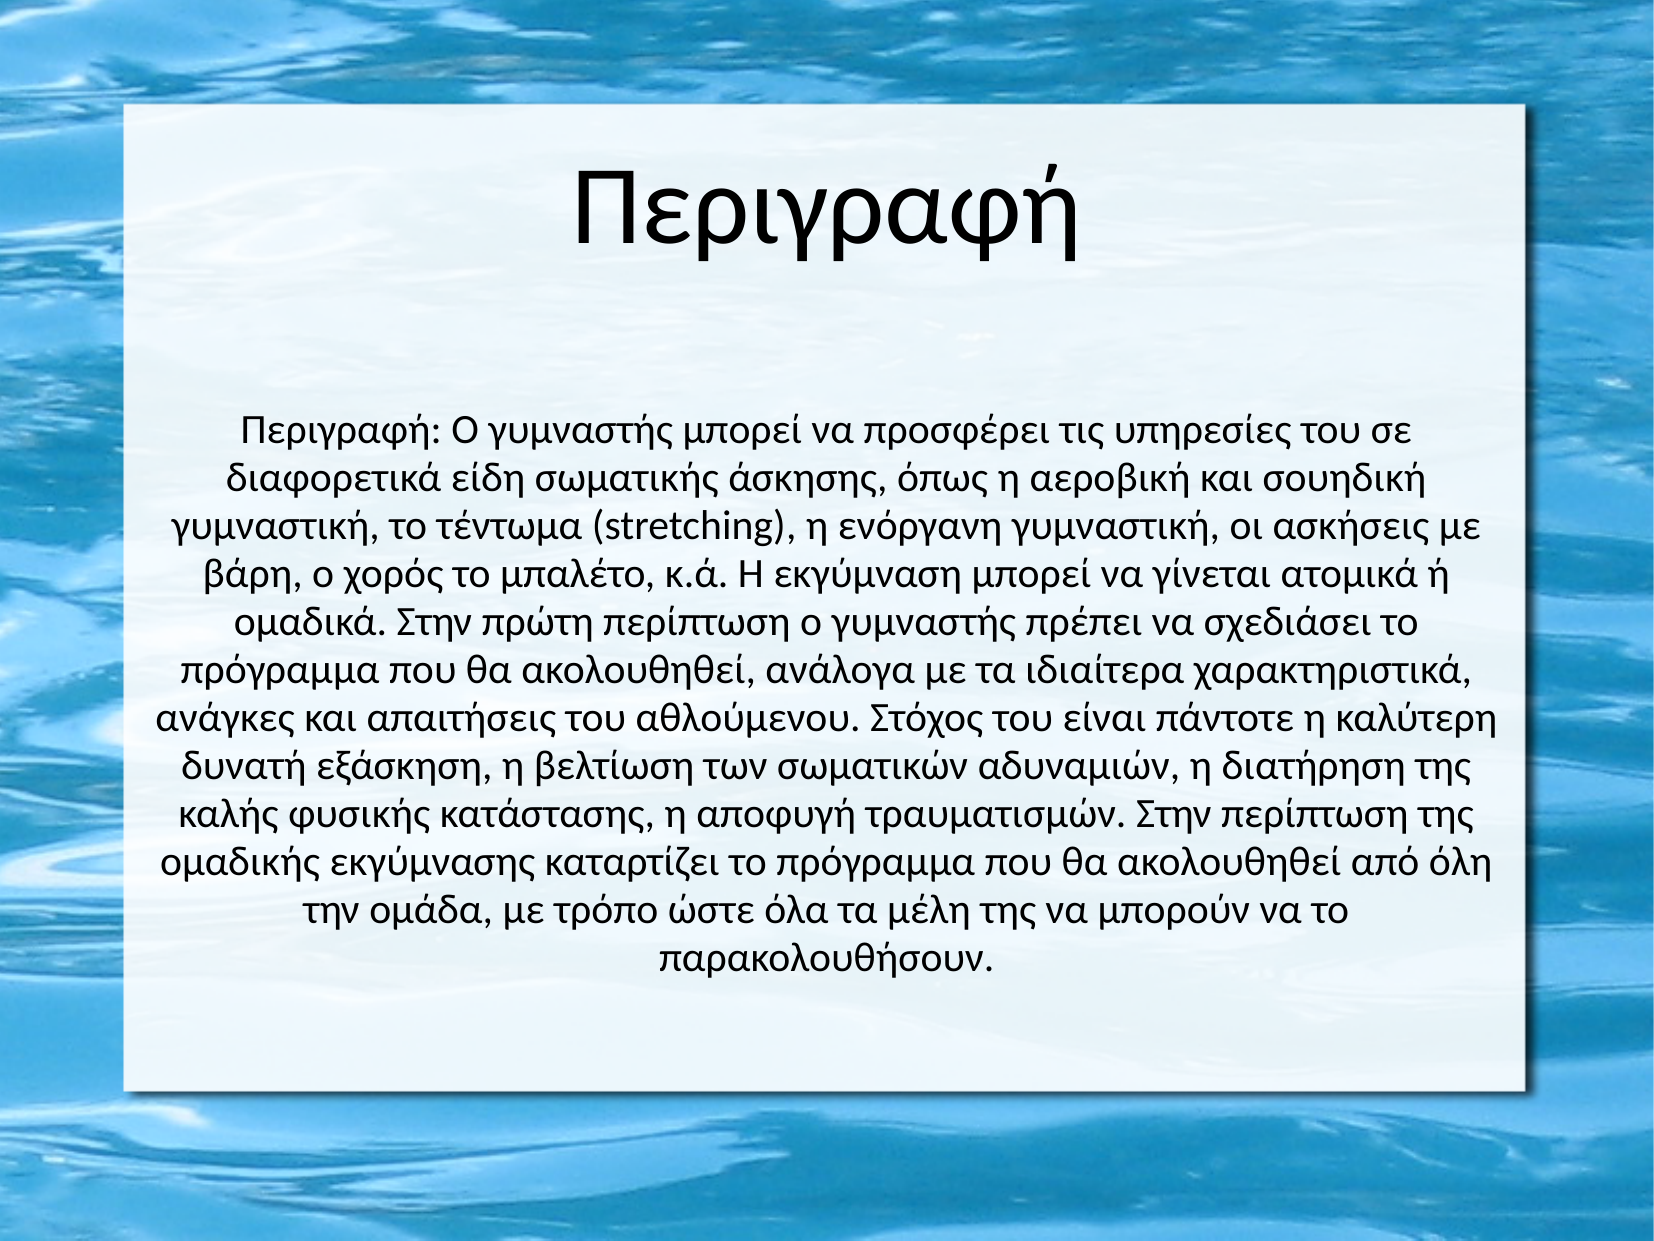

# Περιγραφή
Περιγραφή: Ο γυμναστής μπορεί να προσφέρει τις υπηρεσίες του σε διαφορετικά είδη σωματικής άσκησης, όπως η αεροβική και σουηδική γυμναστική, το τέντωμα (stretching), η ενόργανη γυμναστική, οι ασκήσεις με βάρη, ο χορός το μπαλέτο, κ.ά. Η εκγύμναση μπορεί να γίνεται ατομικά ή ομαδικά. Στην πρώτη περίπτωση ο γυμναστής πρέπει να σχεδιάσει το πρόγραμμα που θα ακολουθηθεί, ανάλογα με τα ιδιαίτερα χαρακτηριστικά, ανάγκες και απαιτήσεις του αθλούμενου. Στόχος του είναι πάντοτε η καλύτερη δυνατή εξάσκηση, η βελτίωση των σωματικών αδυναμιών, η διατήρηση της καλής φυσικής κατάστασης, η αποφυγή τραυματισμών. Στην περίπτωση της ομαδικής εκγύμνασης καταρτίζει το πρόγραμμα που θα ακολουθηθεί από όλη την ομάδα, με τρόπο ώστε όλα τα μέλη της να μπορούν να το παρακολουθήσουν.